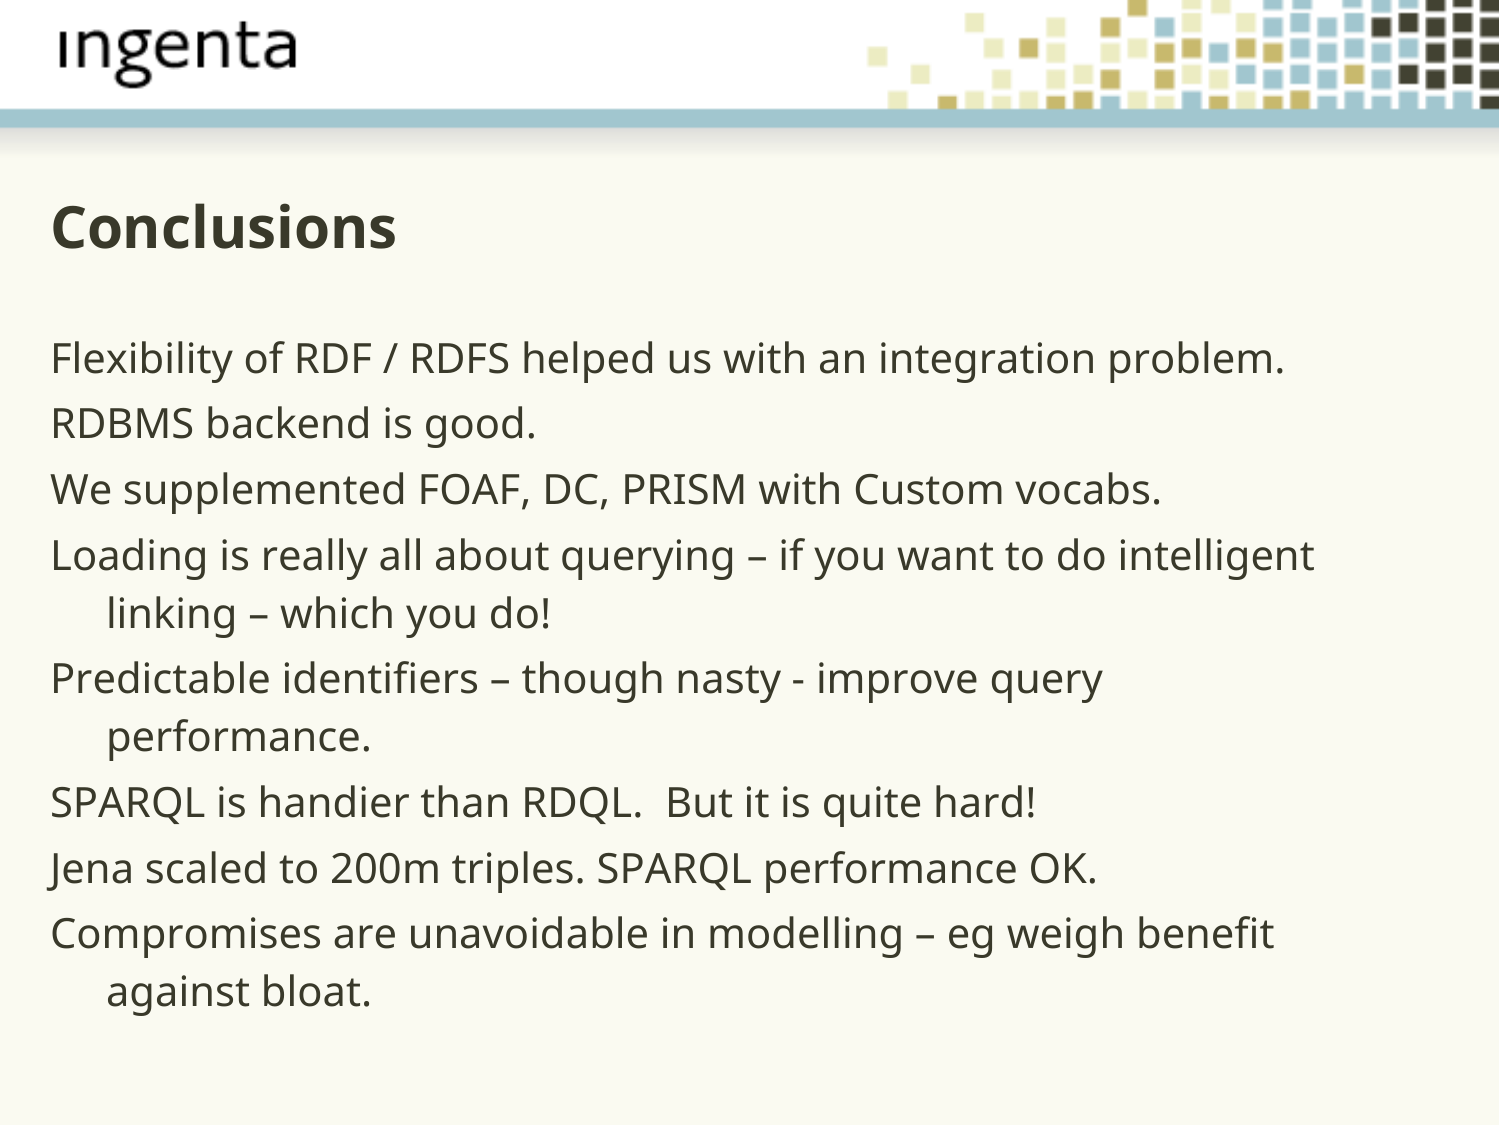

# Conclusions
Flexibility of RDF / RDFS helped us with an integration problem.
RDBMS backend is good.
We supplemented FOAF, DC, PRISM with Custom vocabs.
Loading is really all about querying – if you want to do intelligent linking – which you do!
Predictable identifiers – though nasty - improve query performance.
SPARQL is handier than RDQL. But it is quite hard!
Jena scaled to 200m triples. SPARQL performance OK.
Compromises are unavoidable in modelling – eg weigh benefit against bloat.